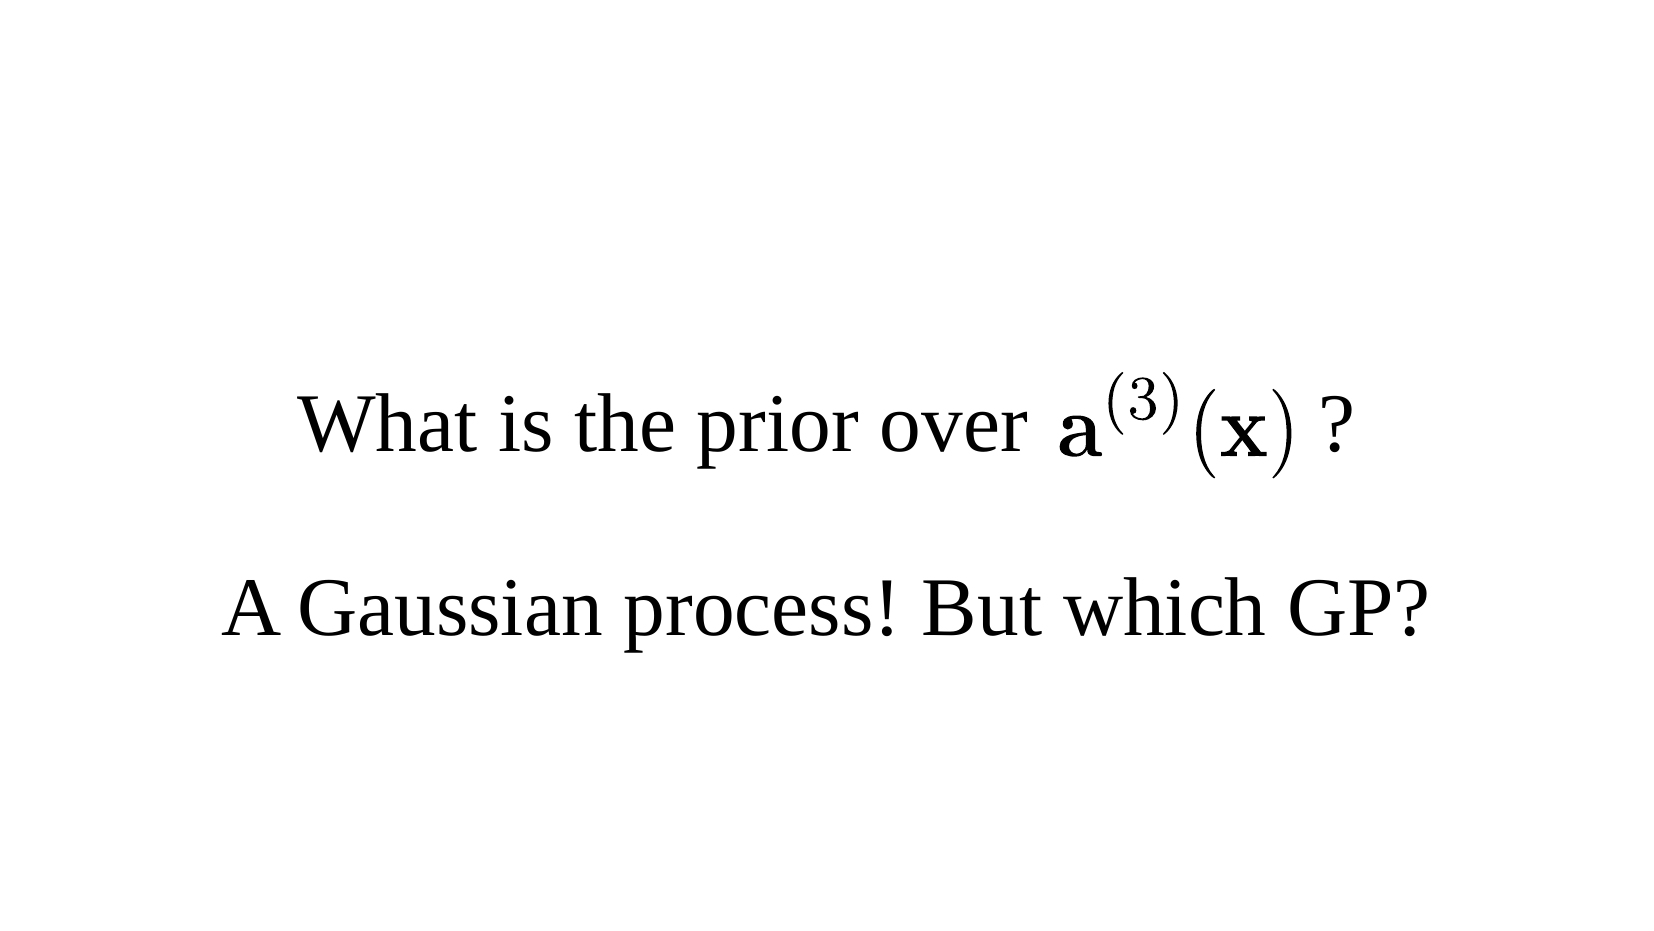

# What is the prior over ?
A Gaussian process! But which GP?